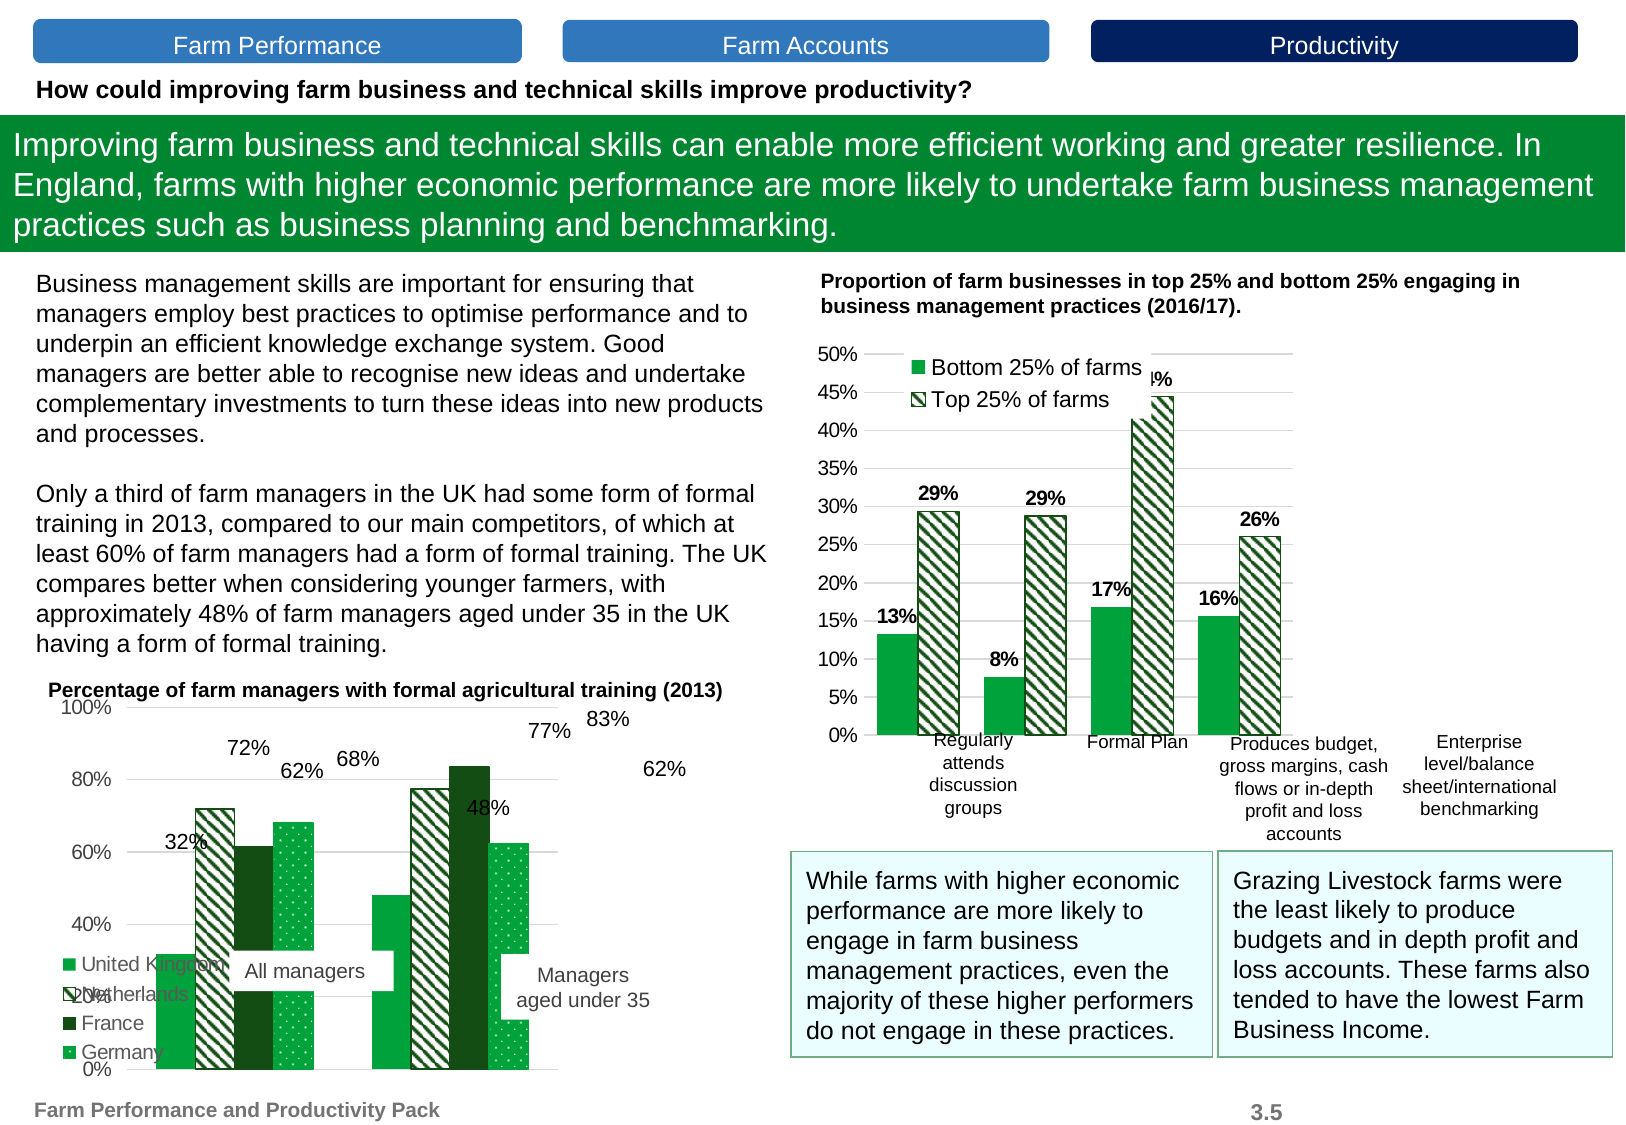

Farm Performance
Farm Accounts
Productivity
# Slide 4.5 – How could improving farm business and technical skills improve productivity?
How could improving farm business and technical skills improve productivity?
Improving farm business and technical skills can enable more efficient working and greater resilience. In England, farms with higher economic performance are more likely to undertake farm business management practices such as business planning and benchmarking.
Business management skills are important for ensuring that managers employ best practices to optimise performance and to underpin an efficient knowledge exchange system. Good managers are better able to recognise new ideas and undertake complementary investments to turn these ideas into new products and processes.
Only a third of farm managers in the UK had some form of formal training in 2013, compared to our main competitors, of which at least 60% of farm managers had a form of formal training. The UK compares better when considering younger farmers, with approximately 48% of farm managers aged under 35 in the UK having a form of formal training.
Proportion of farm businesses in top 25% and bottom 25% engaging in business management practices (2016/17).
### Chart
| Category | Bottom 25% of farms | Top 25% of farms |
|---|---|---|
| Attends discussion groups regularly | 0.133282374102544 | 0.293610586010065 |
| Formal plan | 0.0769099012877211 | 0.287760498565414 |
| Produces budget, gross margins, cash flows, or in depth profit and loss accounts | 0.16762894513503 | 0.444348506009241 |
| Enterprise level / balance sheet / international benchmarking | 0.156607102260779 | 0.260610502898563 |Percentage of farm managers with formal agricultural training (2013)
### Chart
| Category | United Kingdom | Netherlands | France | Germany |
|---|---|---|---|---|
| All managers | 0.318837412587413 | 0.718731475992887 | 0.615488871476674 | 0.68073536119005 |
| Managers aged under 35 | 0.480392156862745 | 0.774038461538462 | 0.834534101825168 | 0.623975409836066 |83%
77%
72%
68%
62%
62%
48%
32%
All managers
Managers aged under 35
Regularly attends discussion groups
Formal Plan
Enterprise level/balance sheet/international benchmarking
Produces budget, gross margins, cash flows or in-depth profit and loss accounts
Grazing Livestock farms were the least likely to produce budgets and in depth profit and loss accounts. These farms also tended to have the lowest Farm Business Income.
While farms with higher economic performance are more likely to engage in farm business management practices, even the majority of these higher performers do not engage in these practices.
3.5
Farm Performance and Productivity Pack